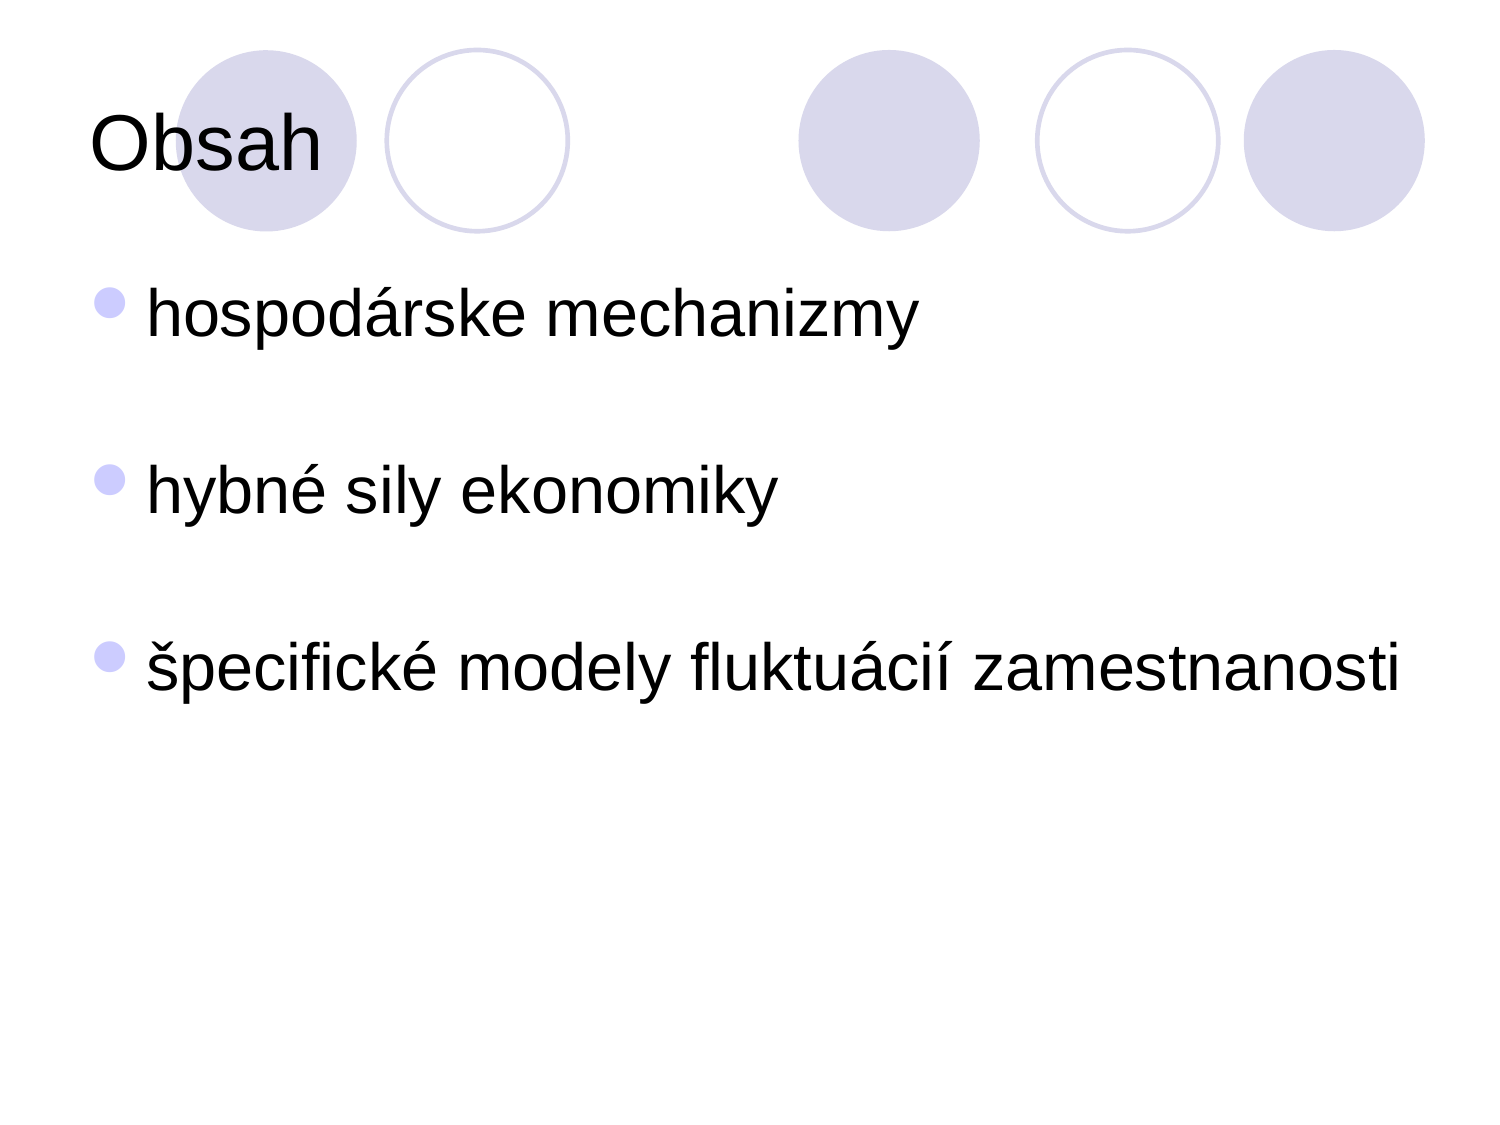

# Obsah
hospodárske mechanizmy
hybné sily ekonomiky
špecifické modely fluktuácií zamestnanosti